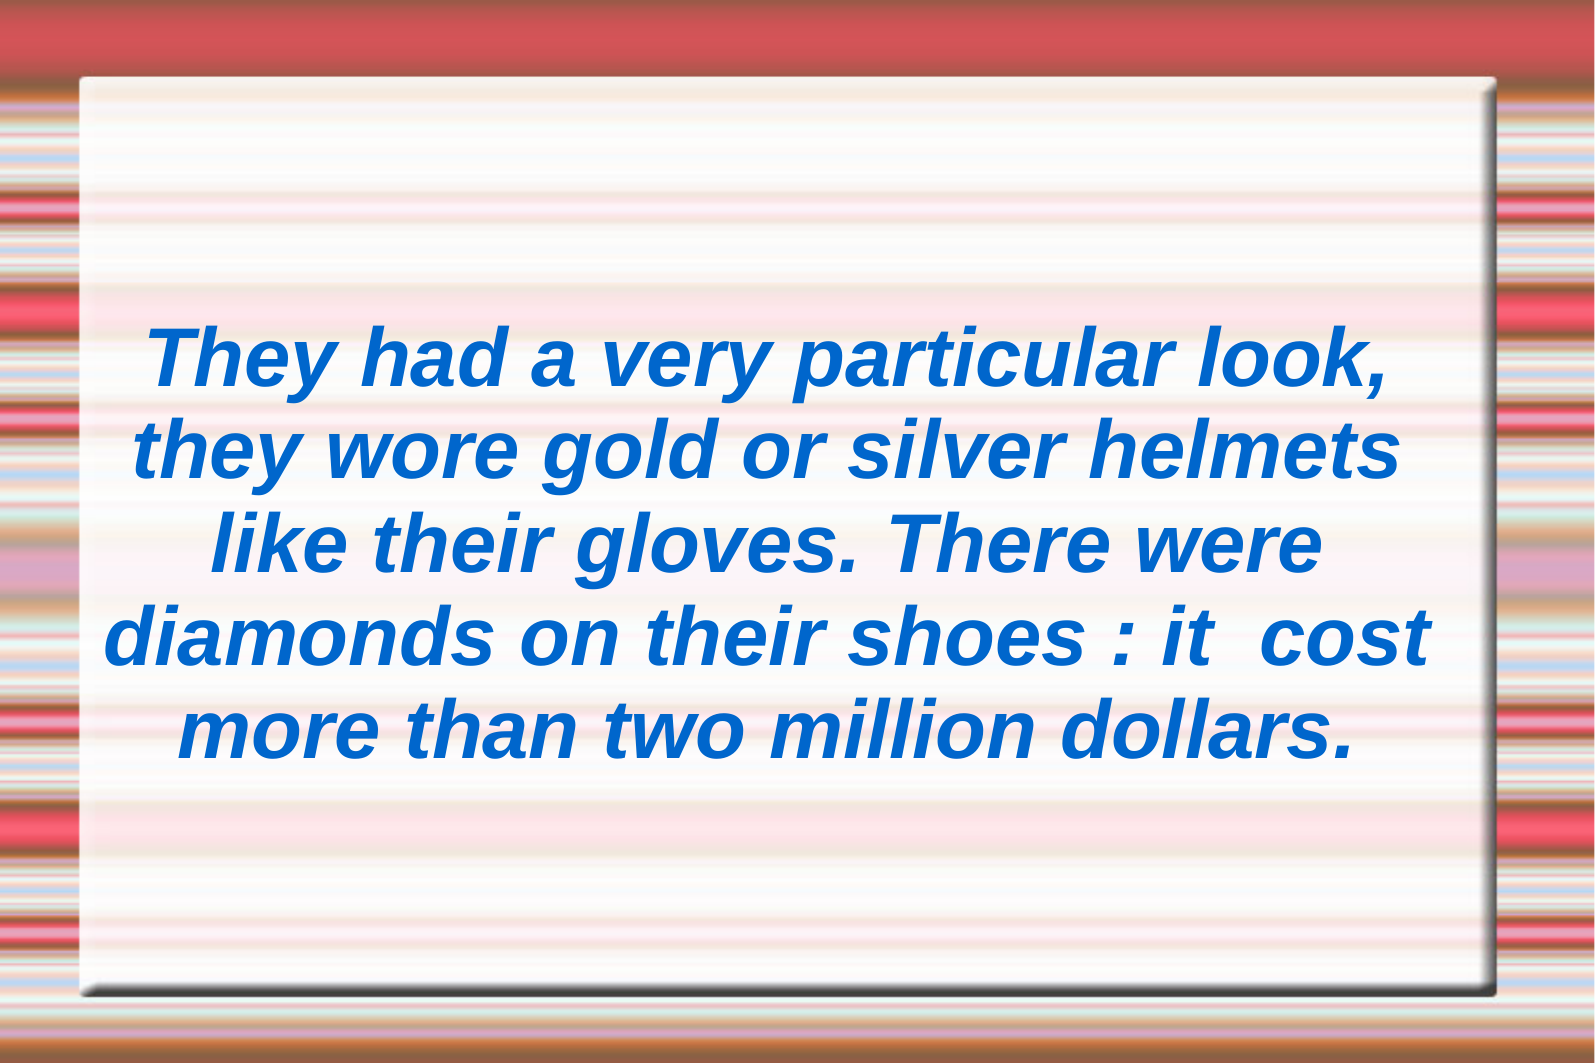

# They had a very particular look, they wore gold or silver helmets like their gloves. There were diamonds on their shoes : it cost more than two million dollars.